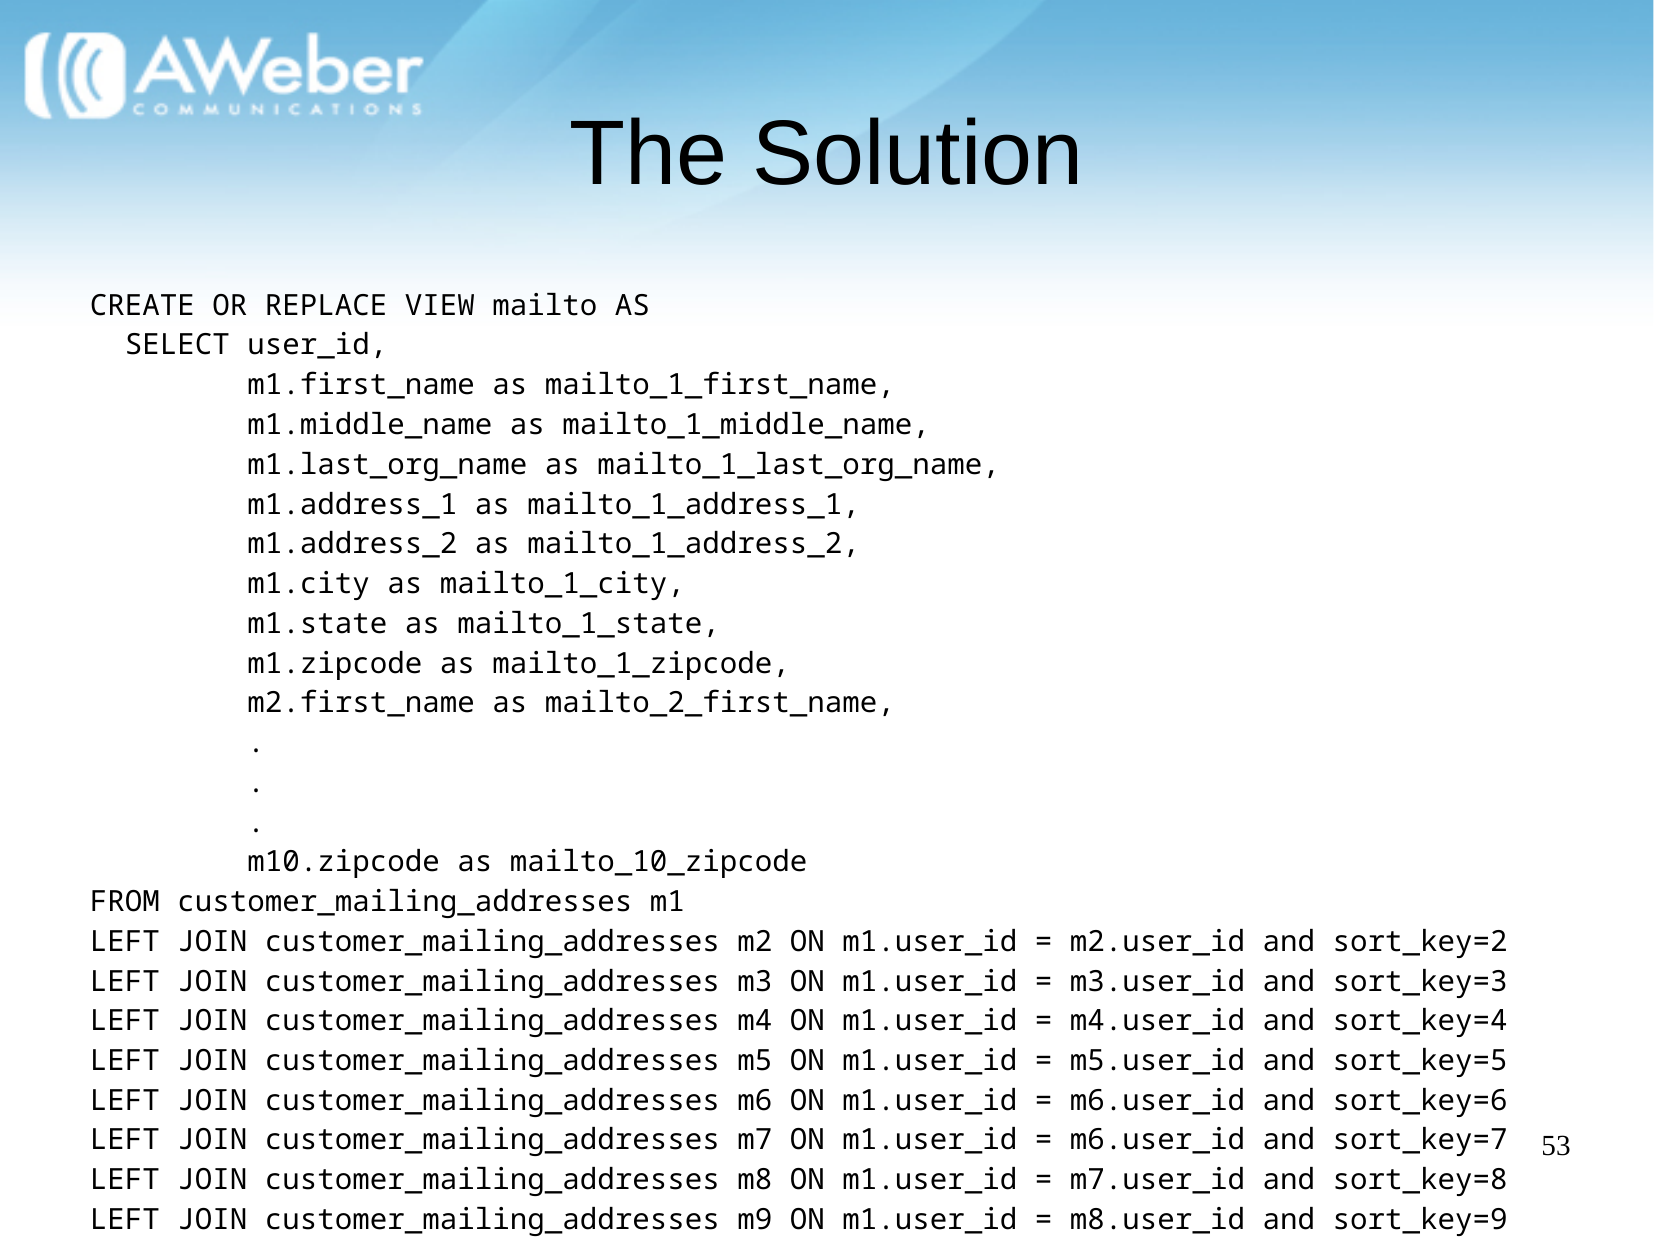

# The Solution
CREATE OR REPLACE VIEW mailto AS
 SELECT user_id,
 m1.first_name as mailto_1_first_name,
 m1.middle_name as mailto_1_middle_name,
 m1.last_org_name as mailto_1_last_org_name,
 m1.address_1 as mailto_1_address_1,
 m1.address_2 as mailto_1_address_2,
 m1.city as mailto_1_city,
 m1.state as mailto_1_state,
 m1.zipcode as mailto_1_zipcode,
 m2.first_name as mailto_2_first_name,
 .
 .
 .
 m10.zipcode as mailto_10_zipcode
FROM customer_mailing_addresses m1
LEFT JOIN customer_mailing_addresses m2 ON m1.user_id = m2.user_id and sort_key=2
LEFT JOIN customer_mailing_addresses m3 ON m1.user_id = m3.user_id and sort_key=3
LEFT JOIN customer_mailing_addresses m4 ON m1.user_id = m4.user_id and sort_key=4
LEFT JOIN customer_mailing_addresses m5 ON m1.user_id = m5.user_id and sort_key=5
LEFT JOIN customer_mailing_addresses m6 ON m1.user_id = m6.user_id and sort_key=6
LEFT JOIN customer_mailing_addresses m7 ON m1.user_id = m6.user_id and sort_key=7
LEFT JOIN customer_mailing_addresses m8 ON m1.user_id = m7.user_id and sort_key=8
LEFT JOIN customer_mailing_addresses m9 ON m1.user_id = m8.user_id and sort_key=9
LEFT JOIN customer_mailing_addresses m10 ON m1.user_id=m10.user_id and sort_key=10
 WHERE m1.sort_key=1
UNION
 SELECT * FROM mailto_addresses_orig WHERE NOT is_migrated or is_migrated is null;
53